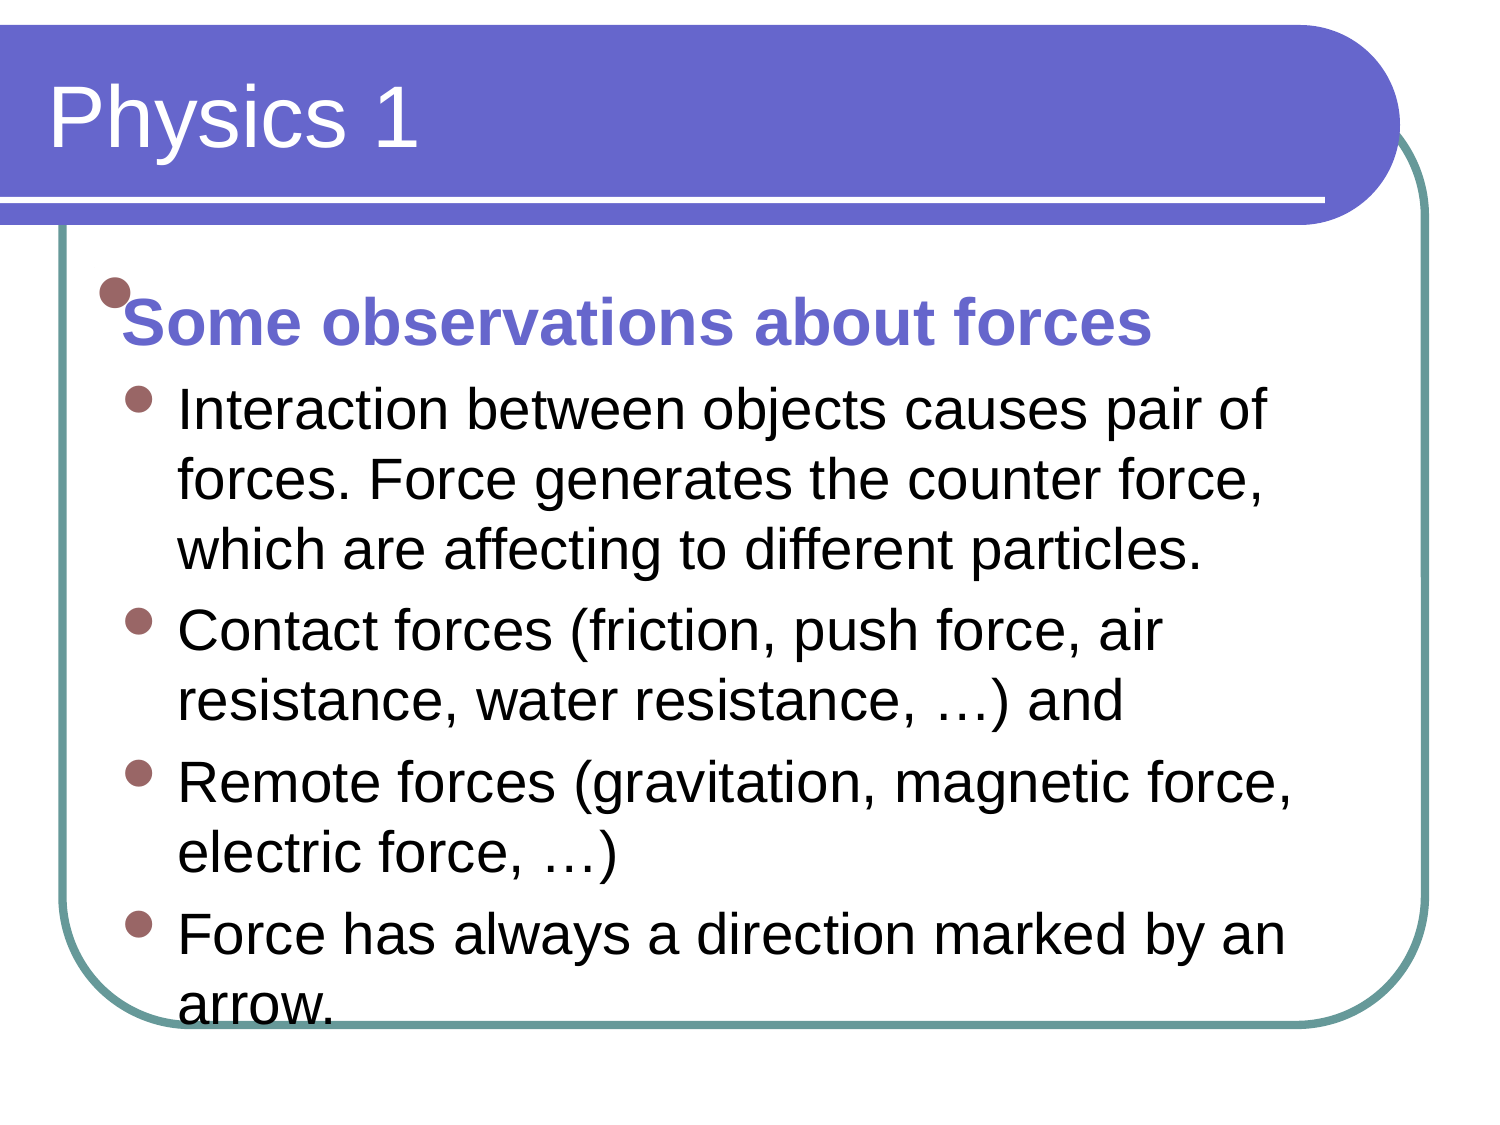

# Physics 1
Some observations about forces
Interaction between objects causes pair of forces. Force generates the counter force, which are affecting to different particles.
Contact forces (friction, push force, air resistance, water resistance, …) and
Remote forces (gravitation, magnetic force, electric force, …)
Force has always a direction marked by an arrow.